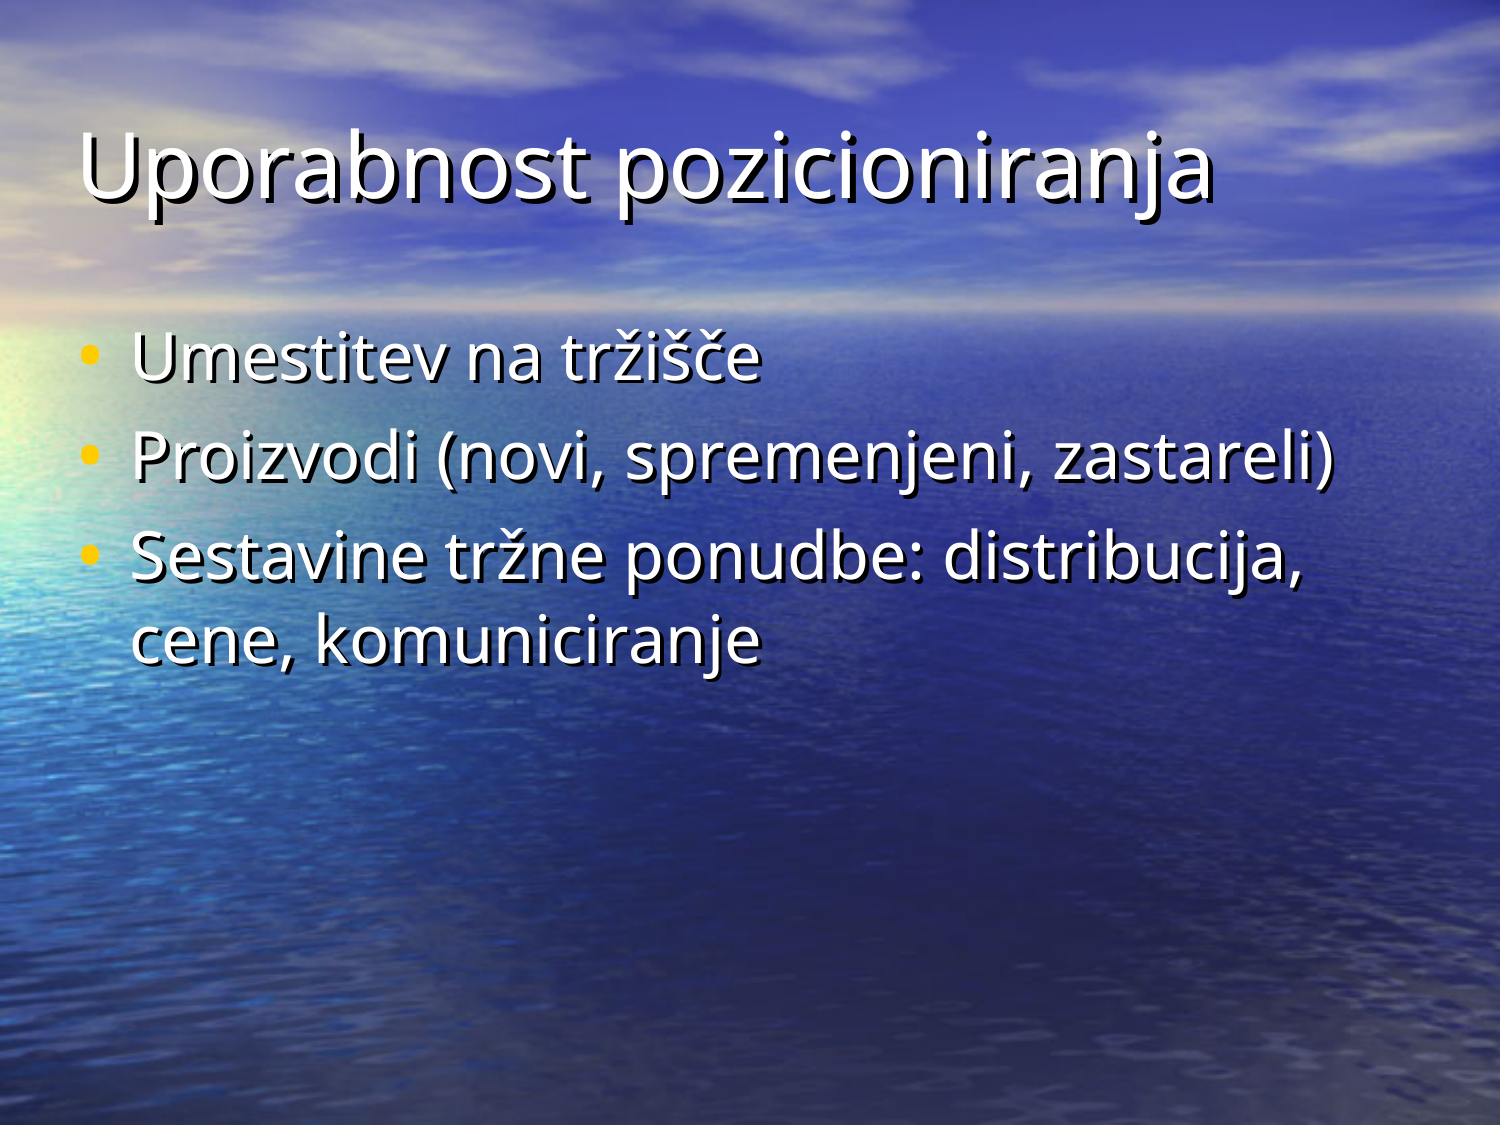

# Uporabnost pozicioniranja
Umestitev na tržišče
Proizvodi (novi, spremenjeni, zastareli)
Sestavine tržne ponudbe: distribucija, cene, komuniciranje